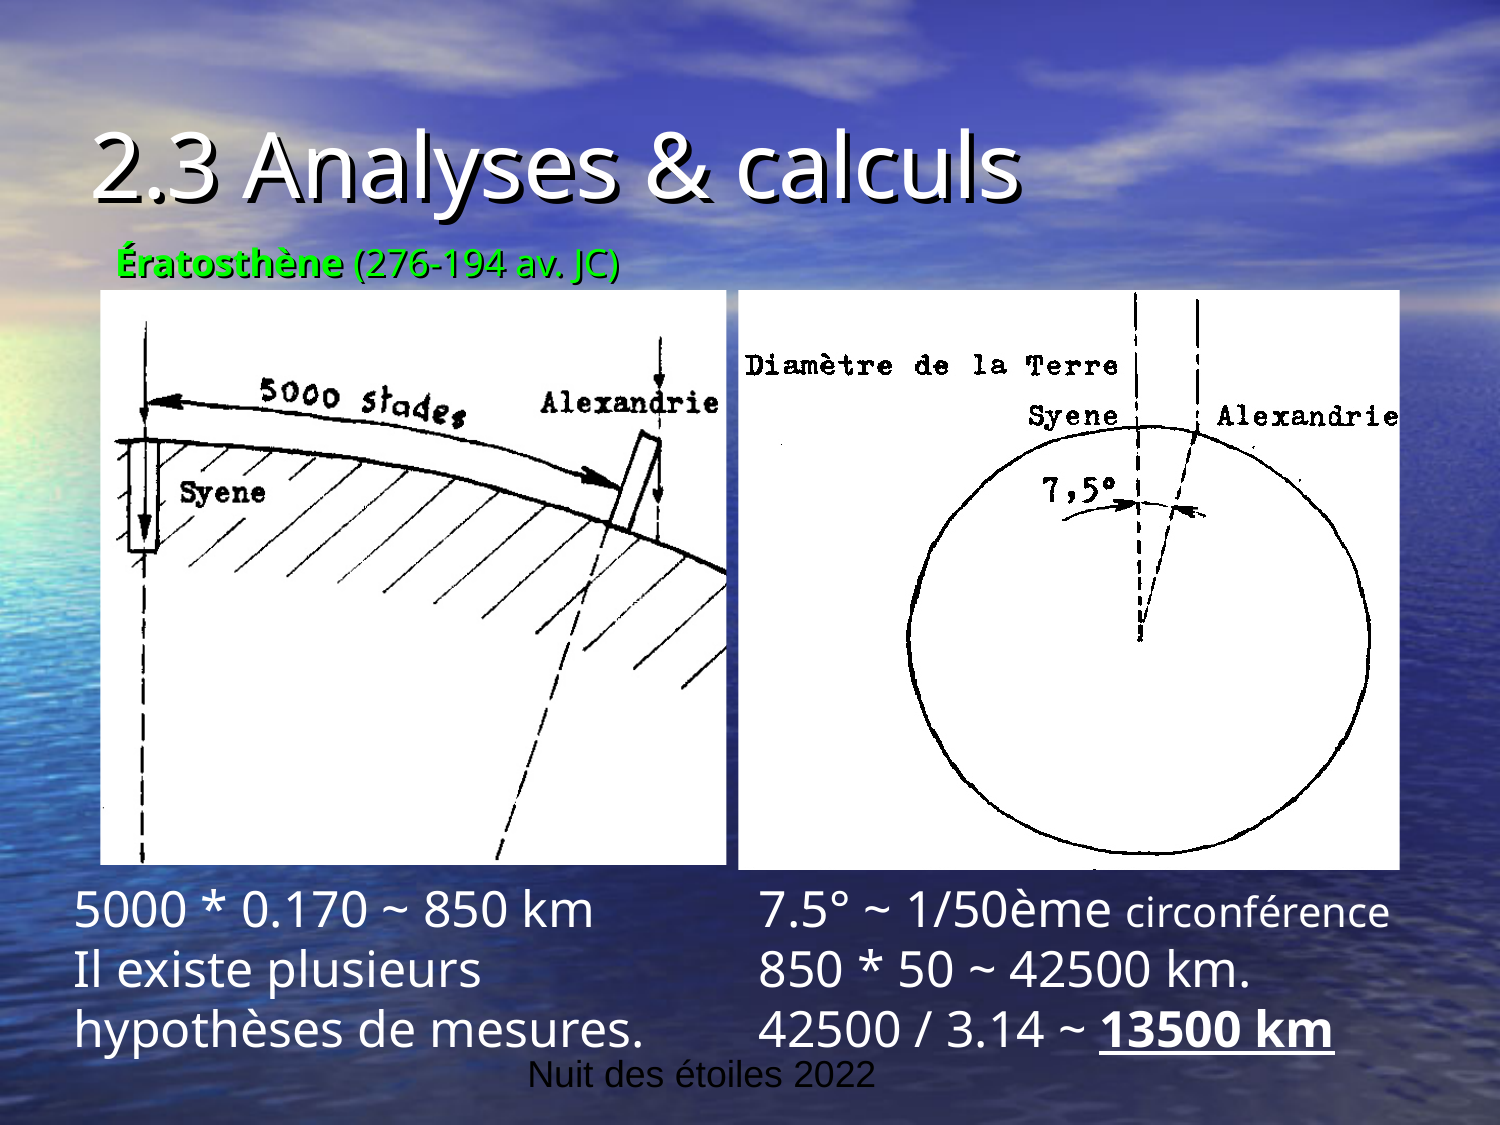

# 2.3 Analyses & calculs
Ératosthène (276-194 av. JC)
5000 * 0.170 ~ 850 km
Il existe plusieurs hypothèses de mesures.
7.5° ~ 1/50ème circonférence 850 * 50 ~ 42500 km. 42500 / 3.14 ~ 13500 km
Nuit des étoiles 2022